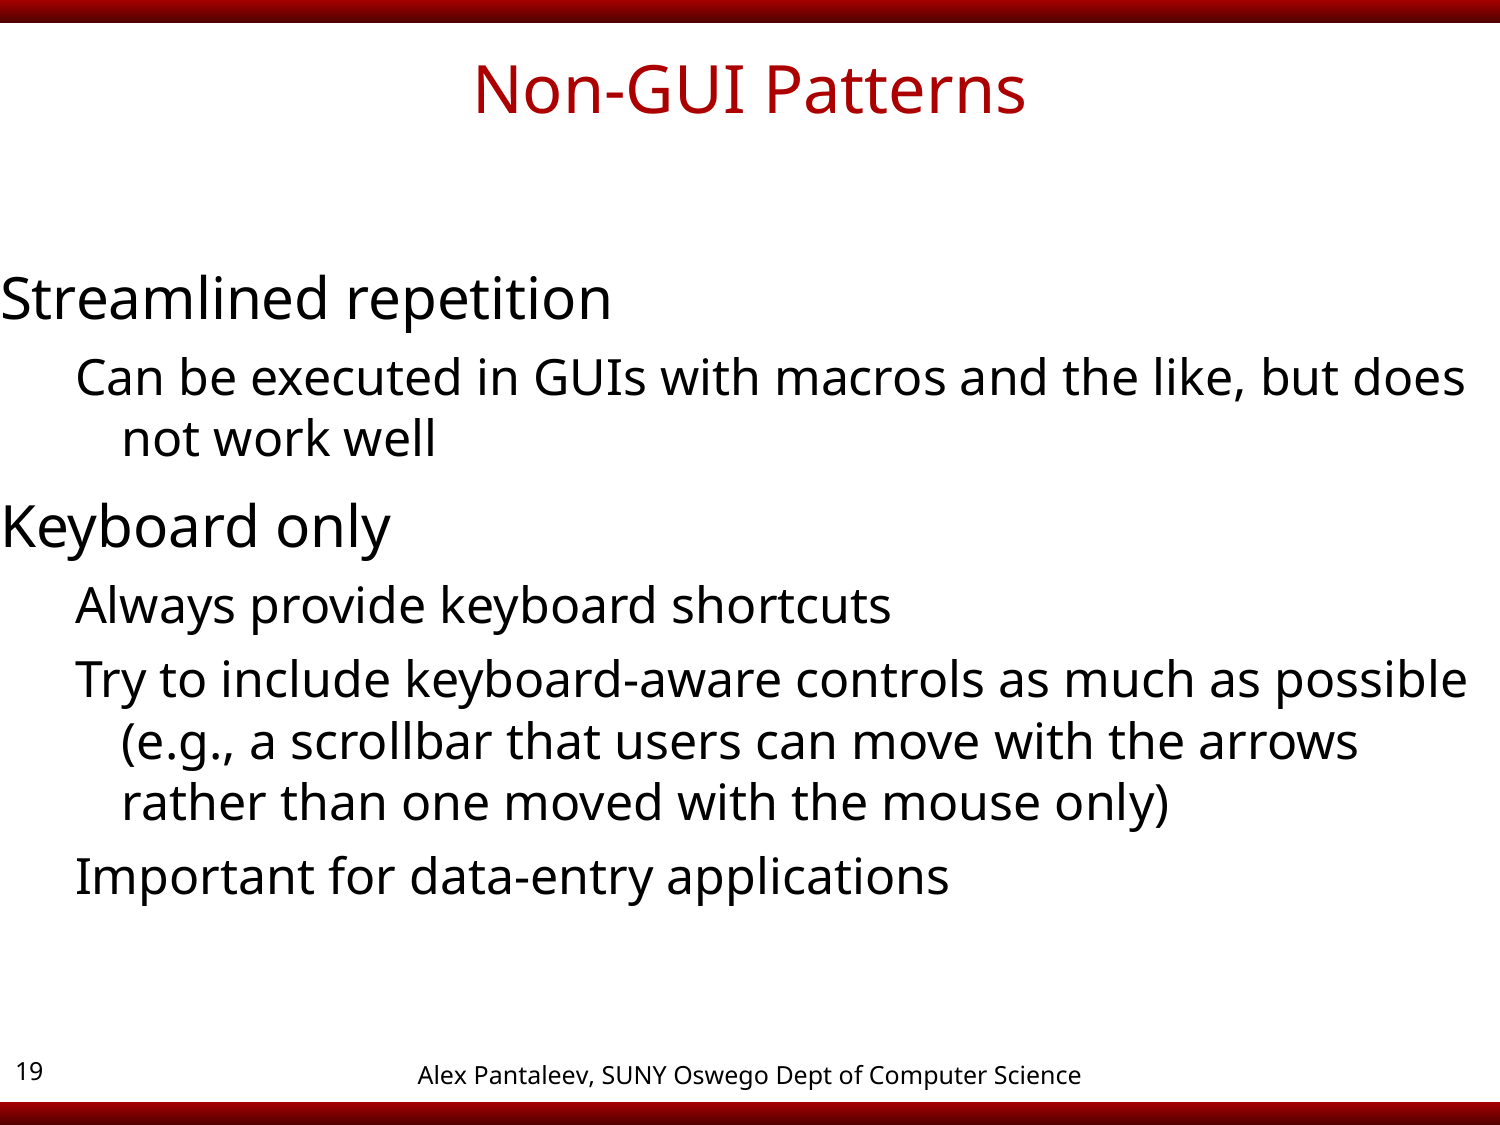

# Non-GUI Patterns
Streamlined repetition
Can be executed in GUIs with macros and the like, but does not work well
Keyboard only
Always provide keyboard shortcuts
Try to include keyboard-aware controls as much as possible (e.g., a scrollbar that users can move with the arrows rather than one moved with the mouse only)
Important for data-entry applications
19